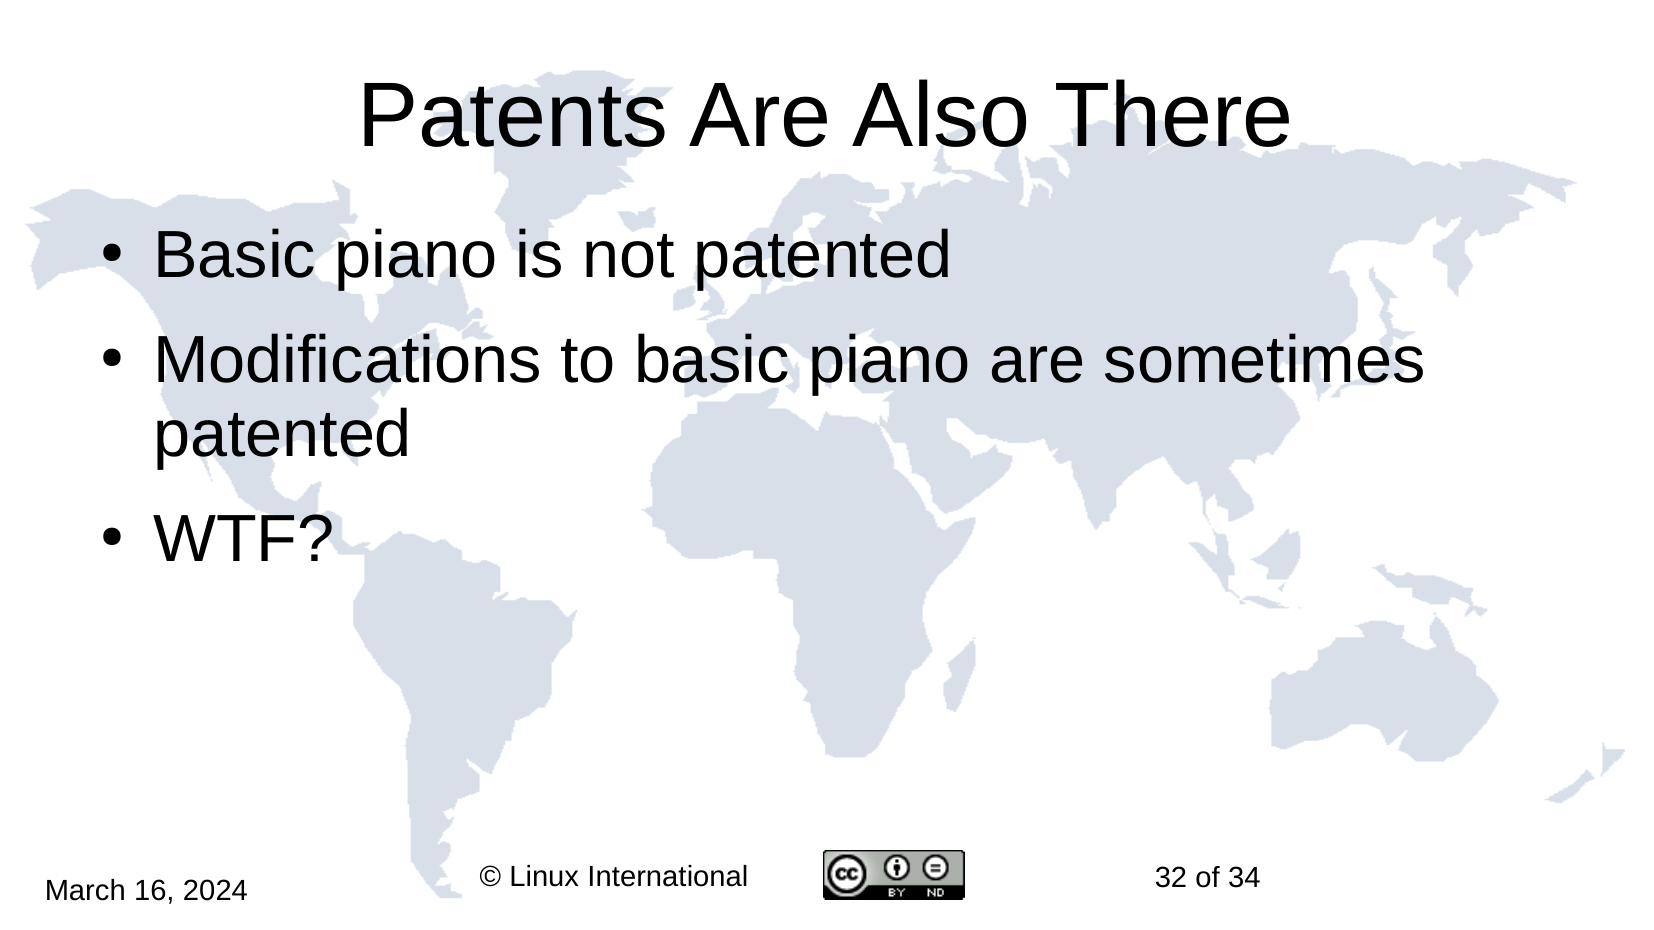

# Patents Are Also There
Basic piano is not patented
Modifications to basic piano are sometimes patented
WTF?